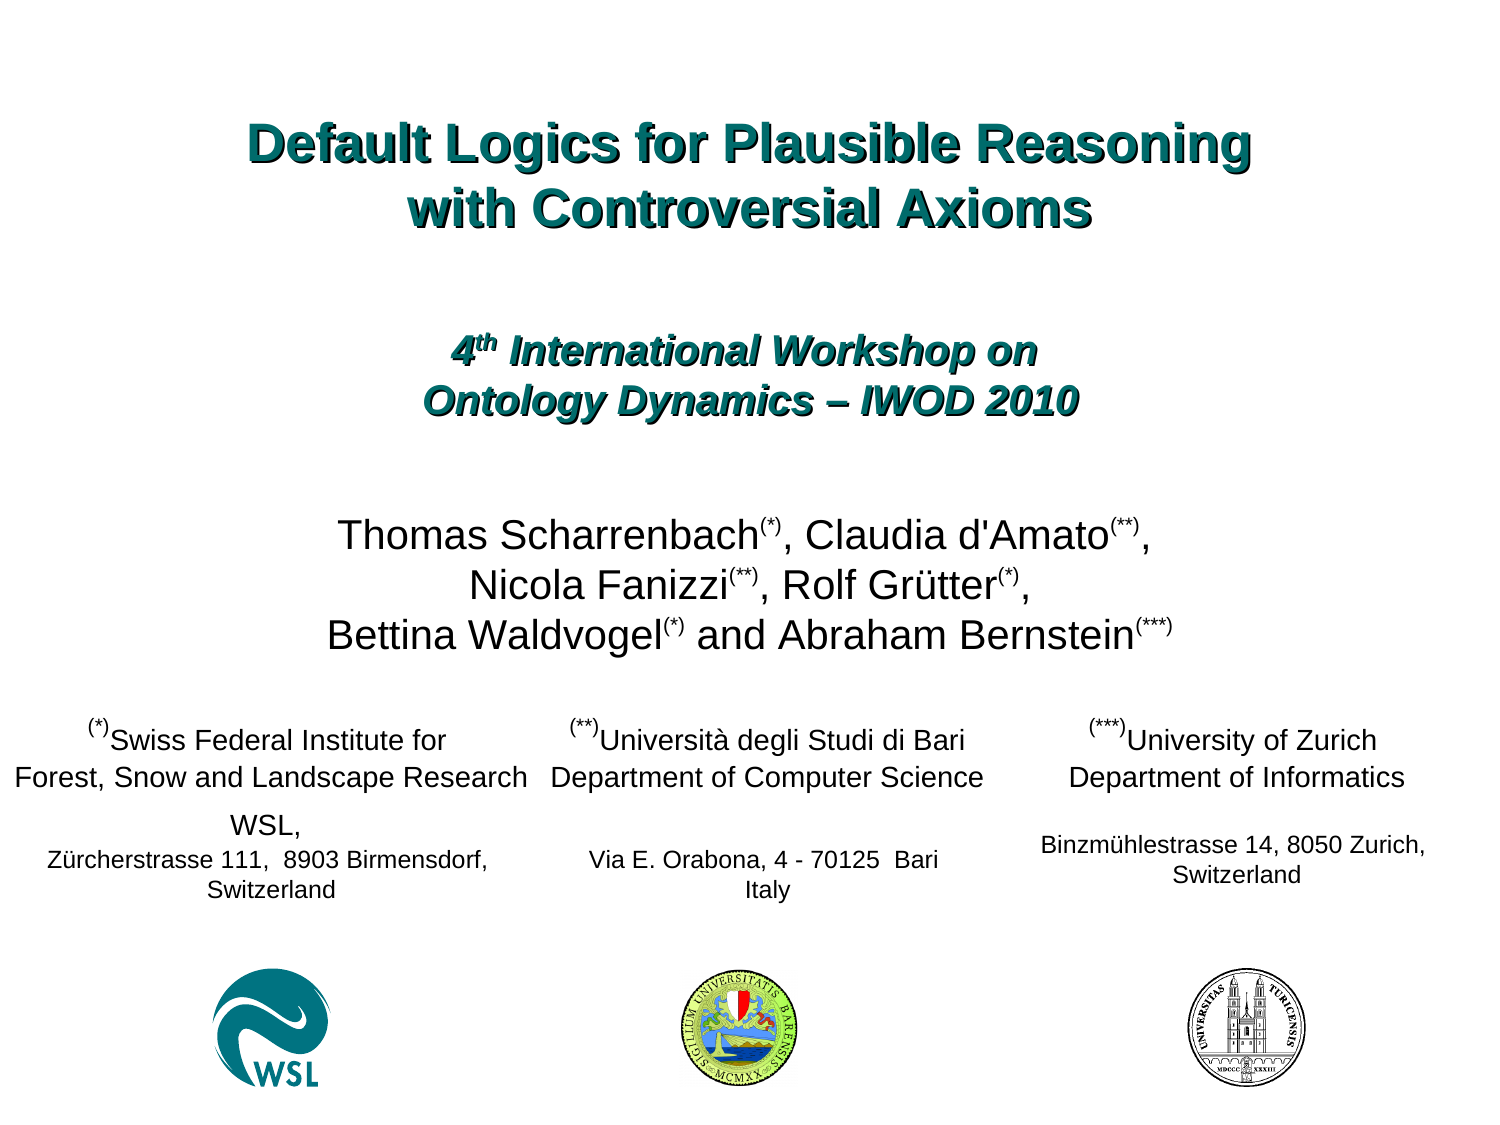

# Default Logics for Plausible Reasoning with Controversial Axioms
4th International Workshop on
Ontology Dynamics – IWOD 2010
Thomas Scharrenbach(*), Claudia d'Amato(**),
Nicola Fanizzi(**), Rolf Grütter(*),
Bettina Waldvogel(*) and Abraham Bernstein(***)
(*)Swiss Federal Institute for
Forest, Snow and Landscape Research
WSL,
Zürcherstrasse 111, 8903 Birmensdorf,
Switzerland
(**)Università degli Studi di Bari
Department of Computer Science
Via E. Orabona, 4 - 70125 Bari
Italy
(***)University of Zurich
Department of Informatics
Binzmühlestrasse 14, 8050 Zurich,
Switzerland